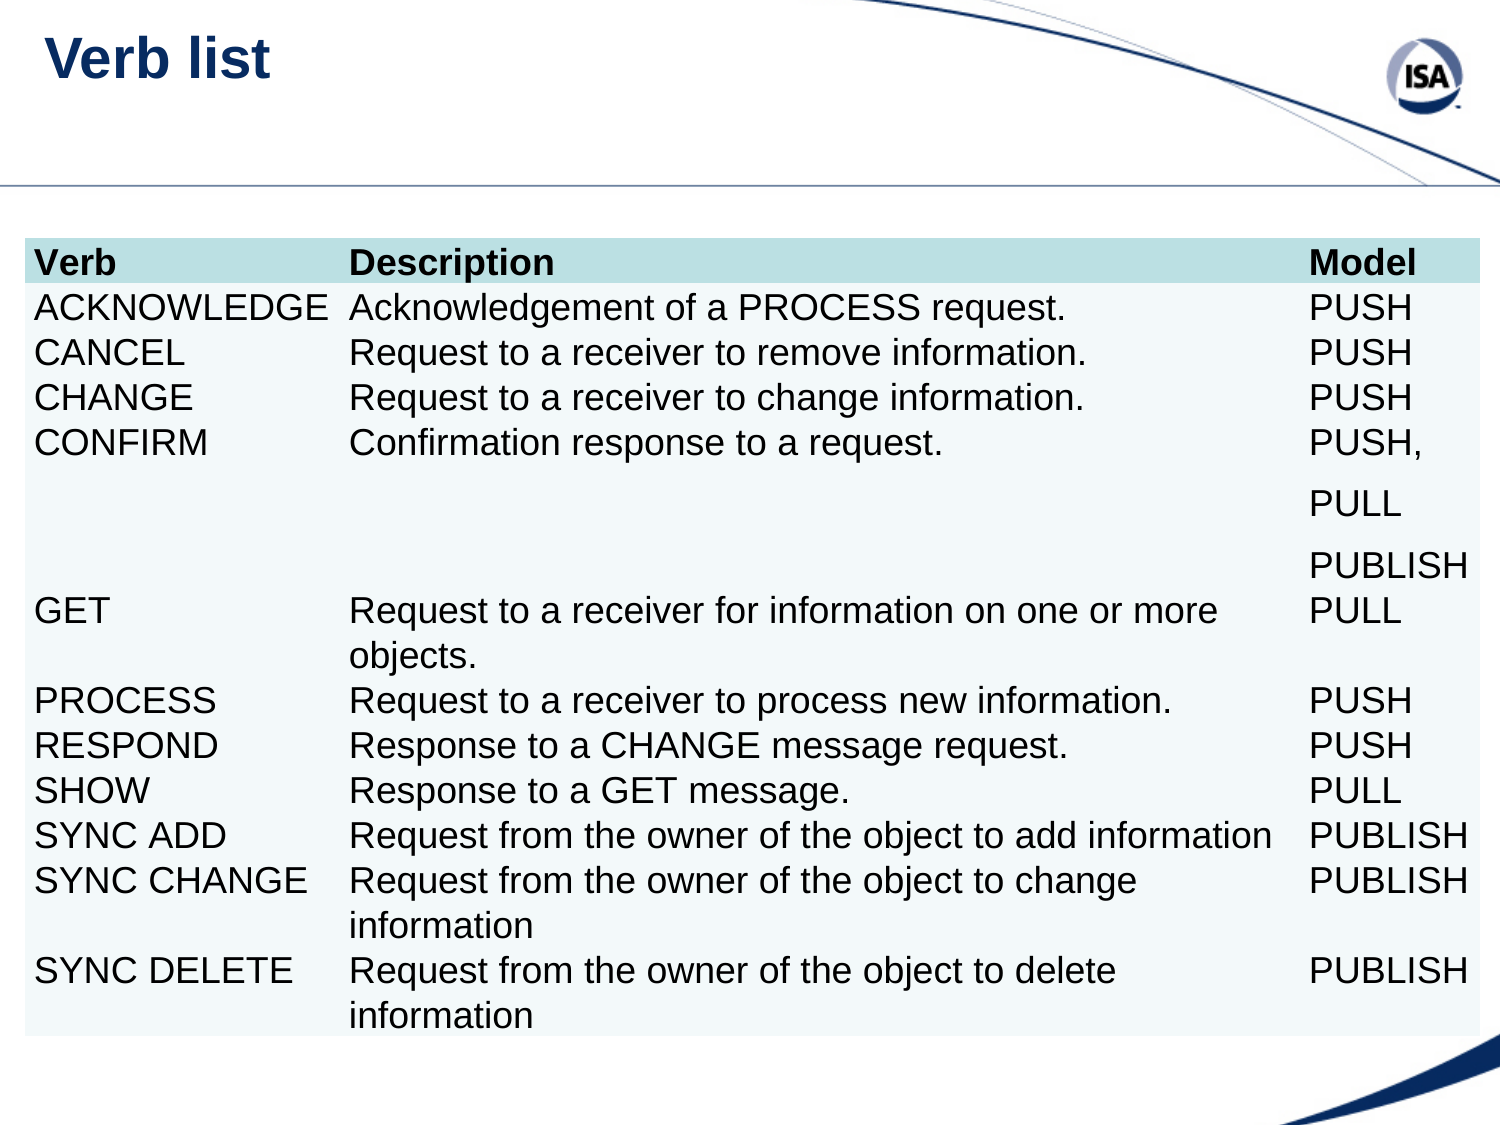

# Verb list
| Verb | Description | Model |
| --- | --- | --- |
| ACKNOWLEDGE | Acknowledgement of a PROCESS request. | PUSH |
| CANCEL | Request to a receiver to remove information. | PUSH |
| CHANGE | Request to a receiver to change information. | PUSH |
| CONFIRM | Confirmation response to a request. | PUSH, PULL PUBLISH |
| GET | Request to a receiver for information on one or more objects. | PULL |
| PROCESS | Request to a receiver to process new information. | PUSH |
| RESPOND | Response to a CHANGE message request. | PUSH |
| SHOW | Response to a GET message. | PULL |
| SYNC ADD | Request from the owner of the object to add information | PUBLISH |
| SYNC CHANGE | Request from the owner of the object to change information | PUBLISH |
| SYNC DELETE | Request from the owner of the object to delete information | PUBLISH |